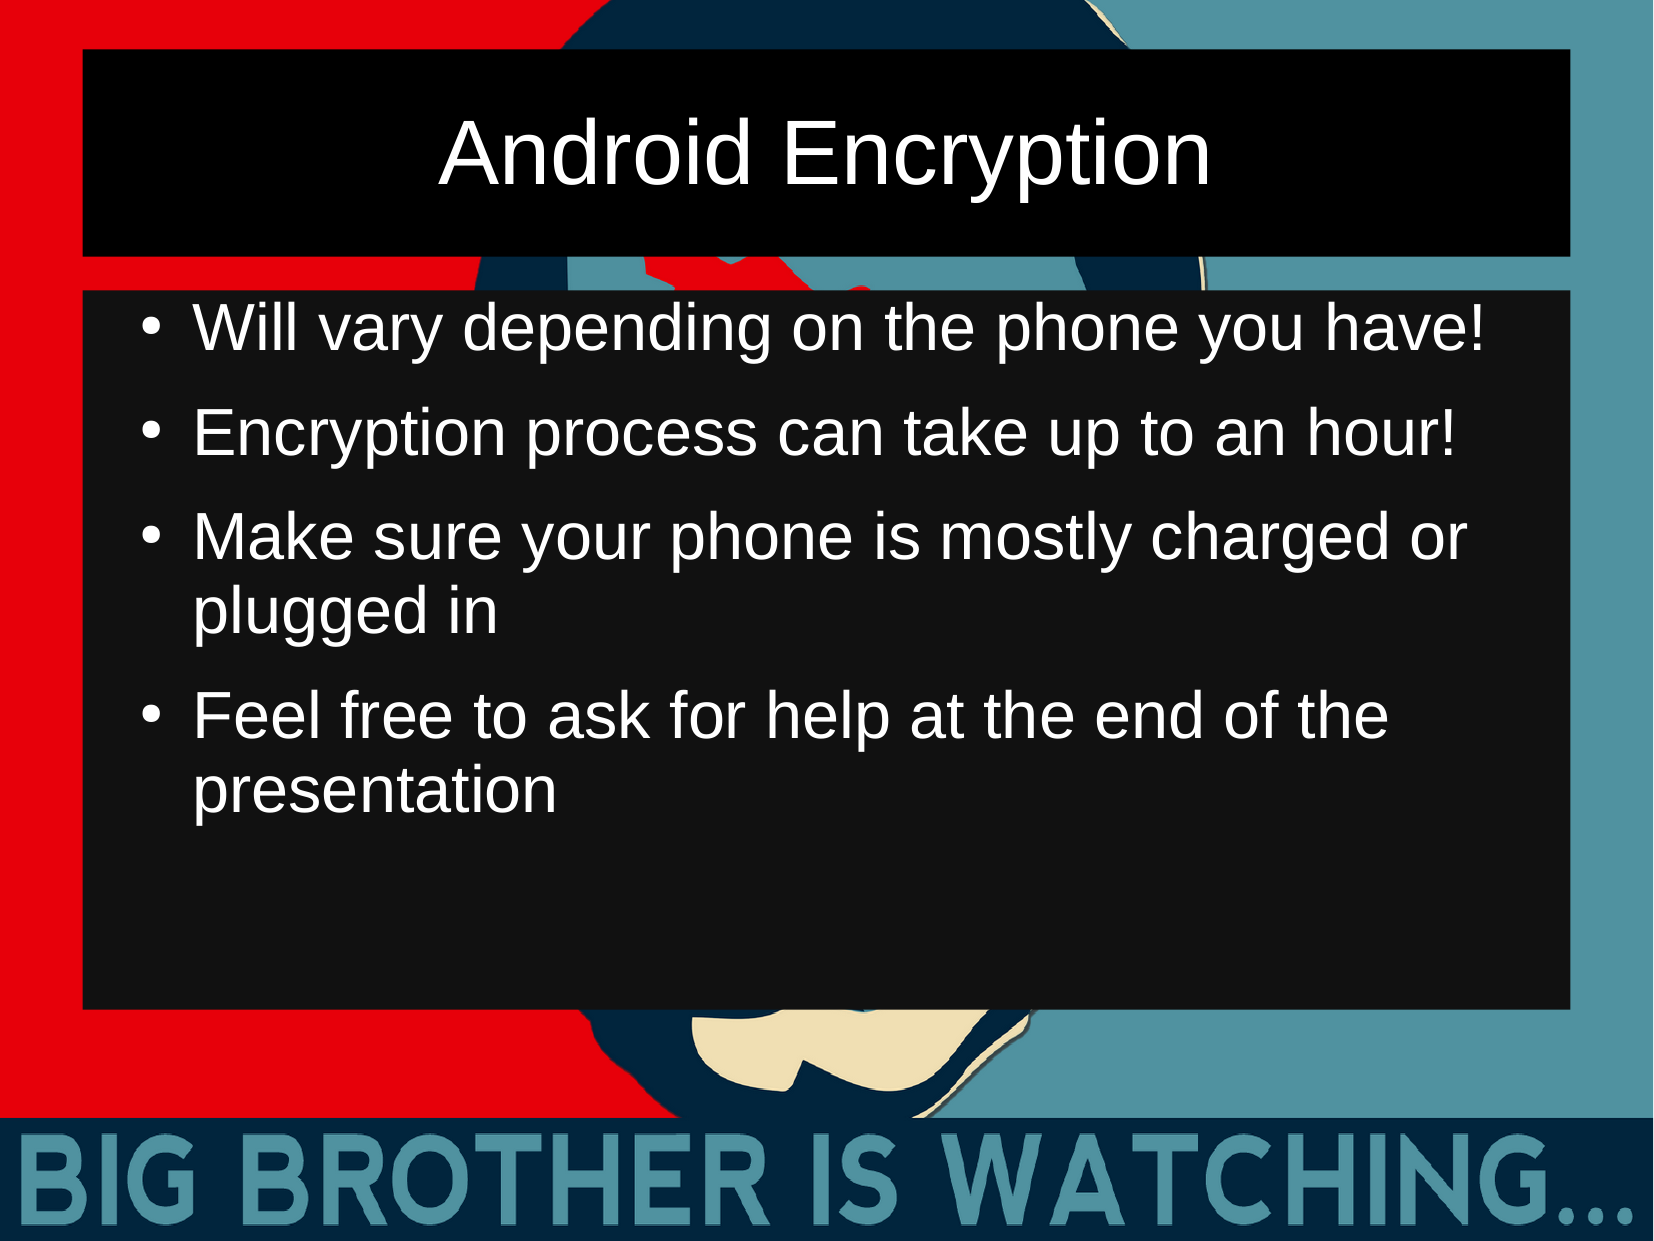

# Android Encryption
Will vary depending on the phone you have!
Encryption process can take up to an hour!
Make sure your phone is mostly charged or plugged in
Feel free to ask for help at the end of the presentation